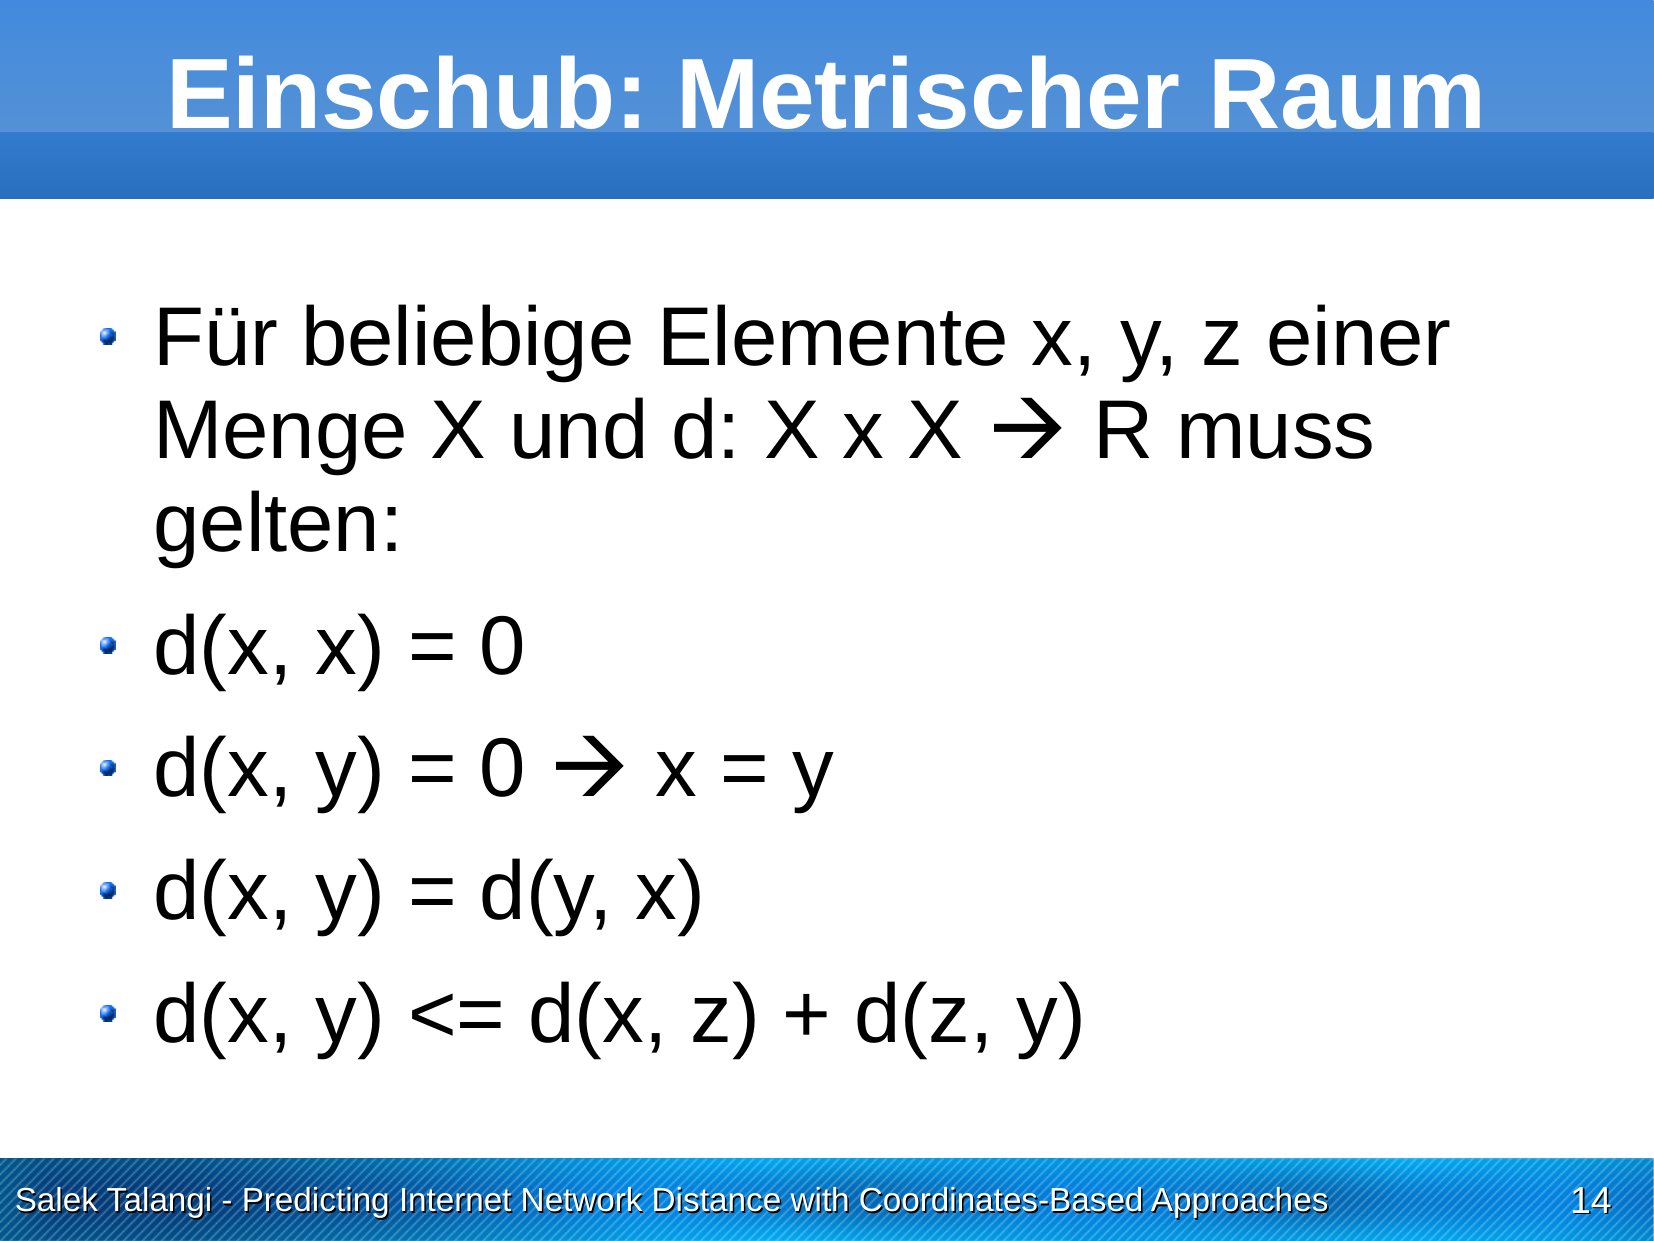

# Einschub: Metrischer Raum
Für beliebige Elemente x, y, z einer Menge X und d: X x X  R muss gelten:
d(x, x) = 0
d(x, y) = 0  x = y
d(x, y) = d(y, x)
d(x, y) <= d(x, z) + d(z, y)